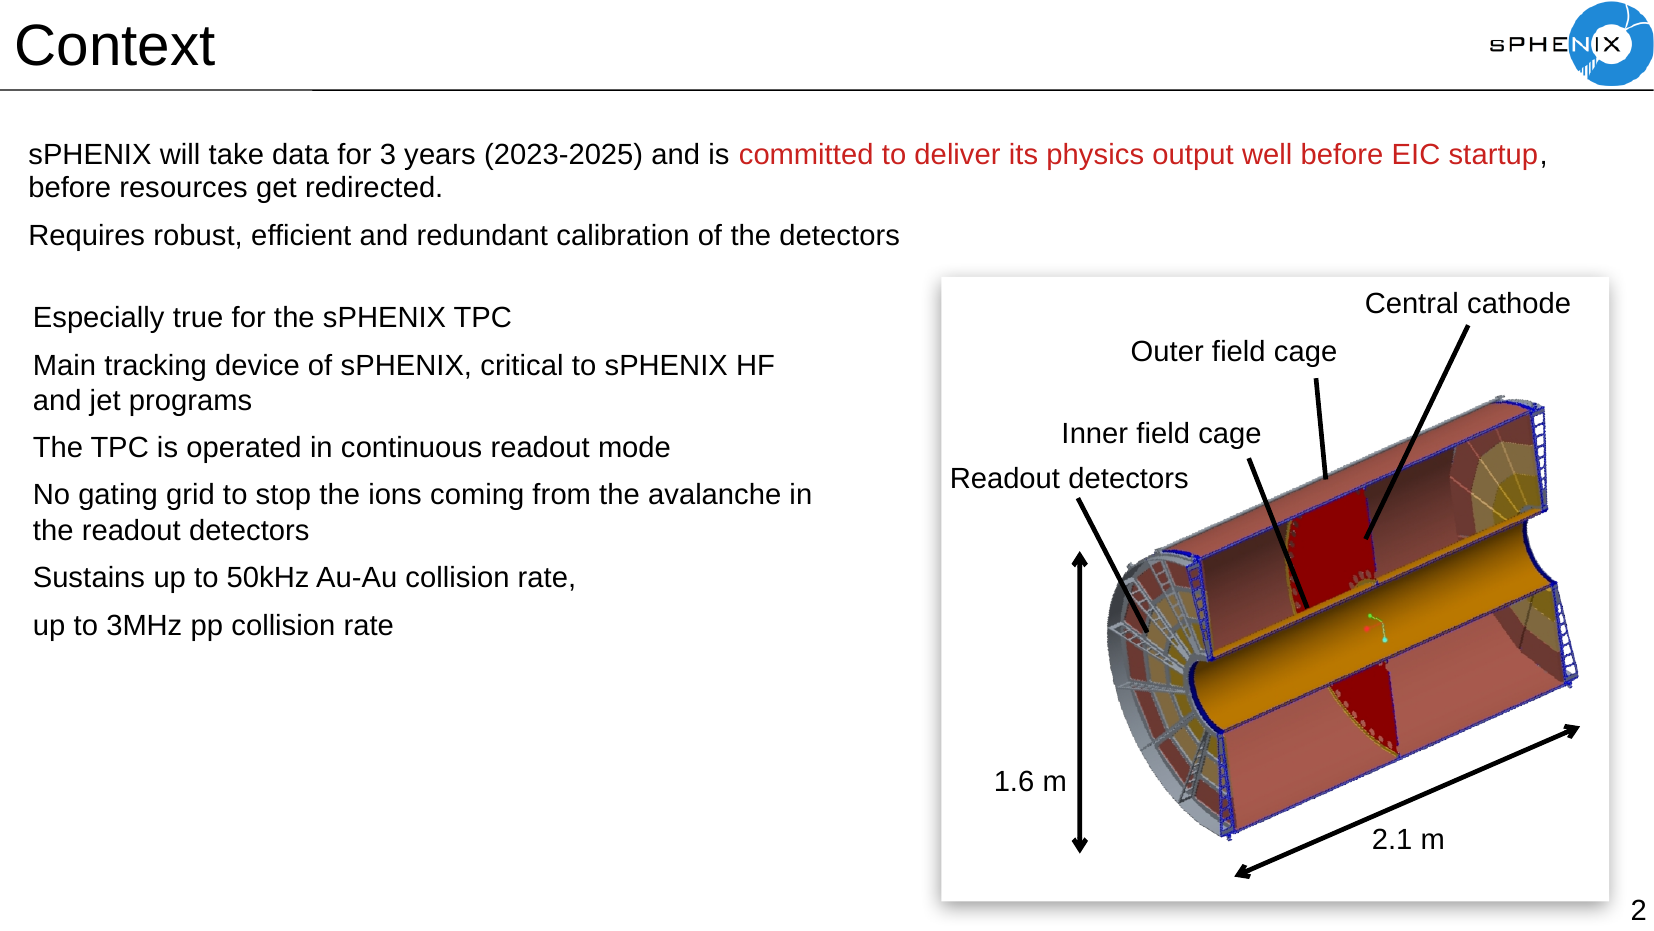

Context
sPHENIX will take data for 3 years (2023-2025) and is committed to deliver its physics output well before EIC startup, before resources get redirected.
Requires robust, efficient and redundant calibration of the detectors
1.6 m
2.1 m
Central cathode
Outer field cage
Inner field cage
Readout detectors
Especially true for the sPHENIX TPC
Main tracking device of sPHENIX, critical to sPHENIX HF and jet programs
The TPC is operated in continuous readout mode
No gating grid to stop the ions coming from the avalanche in the readout detectors
Sustains up to 50kHz Au-Au collision rate,
up to 3MHz pp collision rate